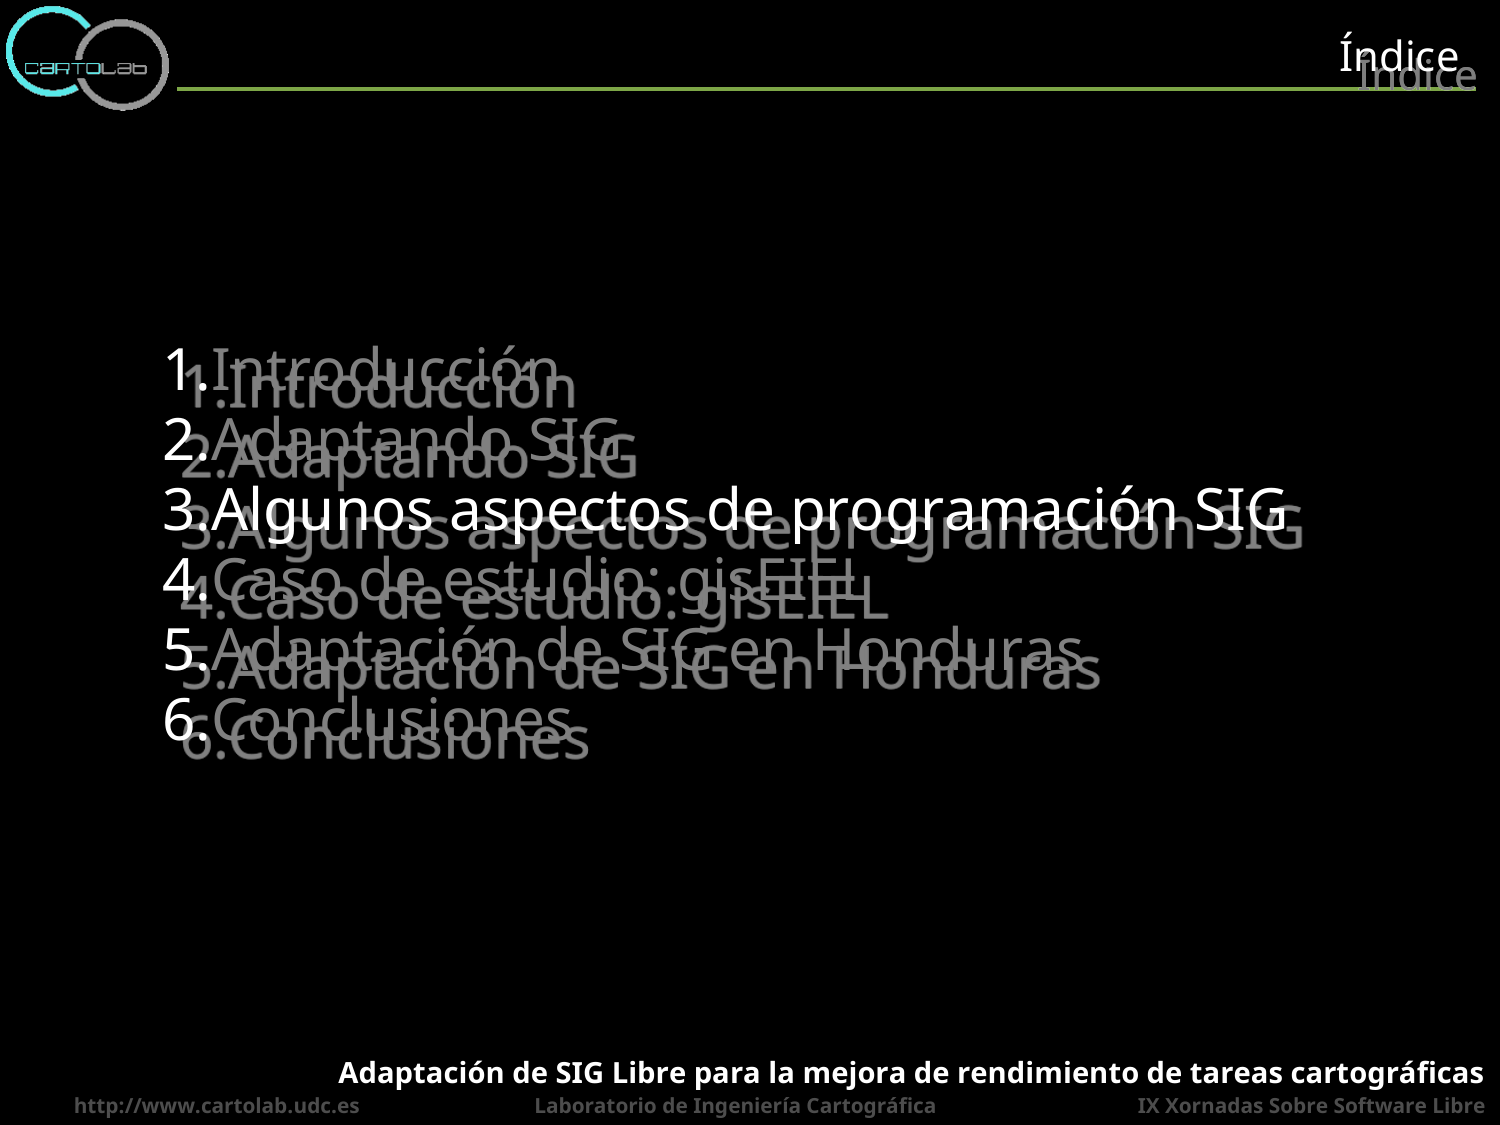

Índice
Introducción
Adaptando SIG
Algunos aspectos de programación SIG
Caso de estudio: gisEIEL
Adaptación de SIG en Honduras
Conclusiones